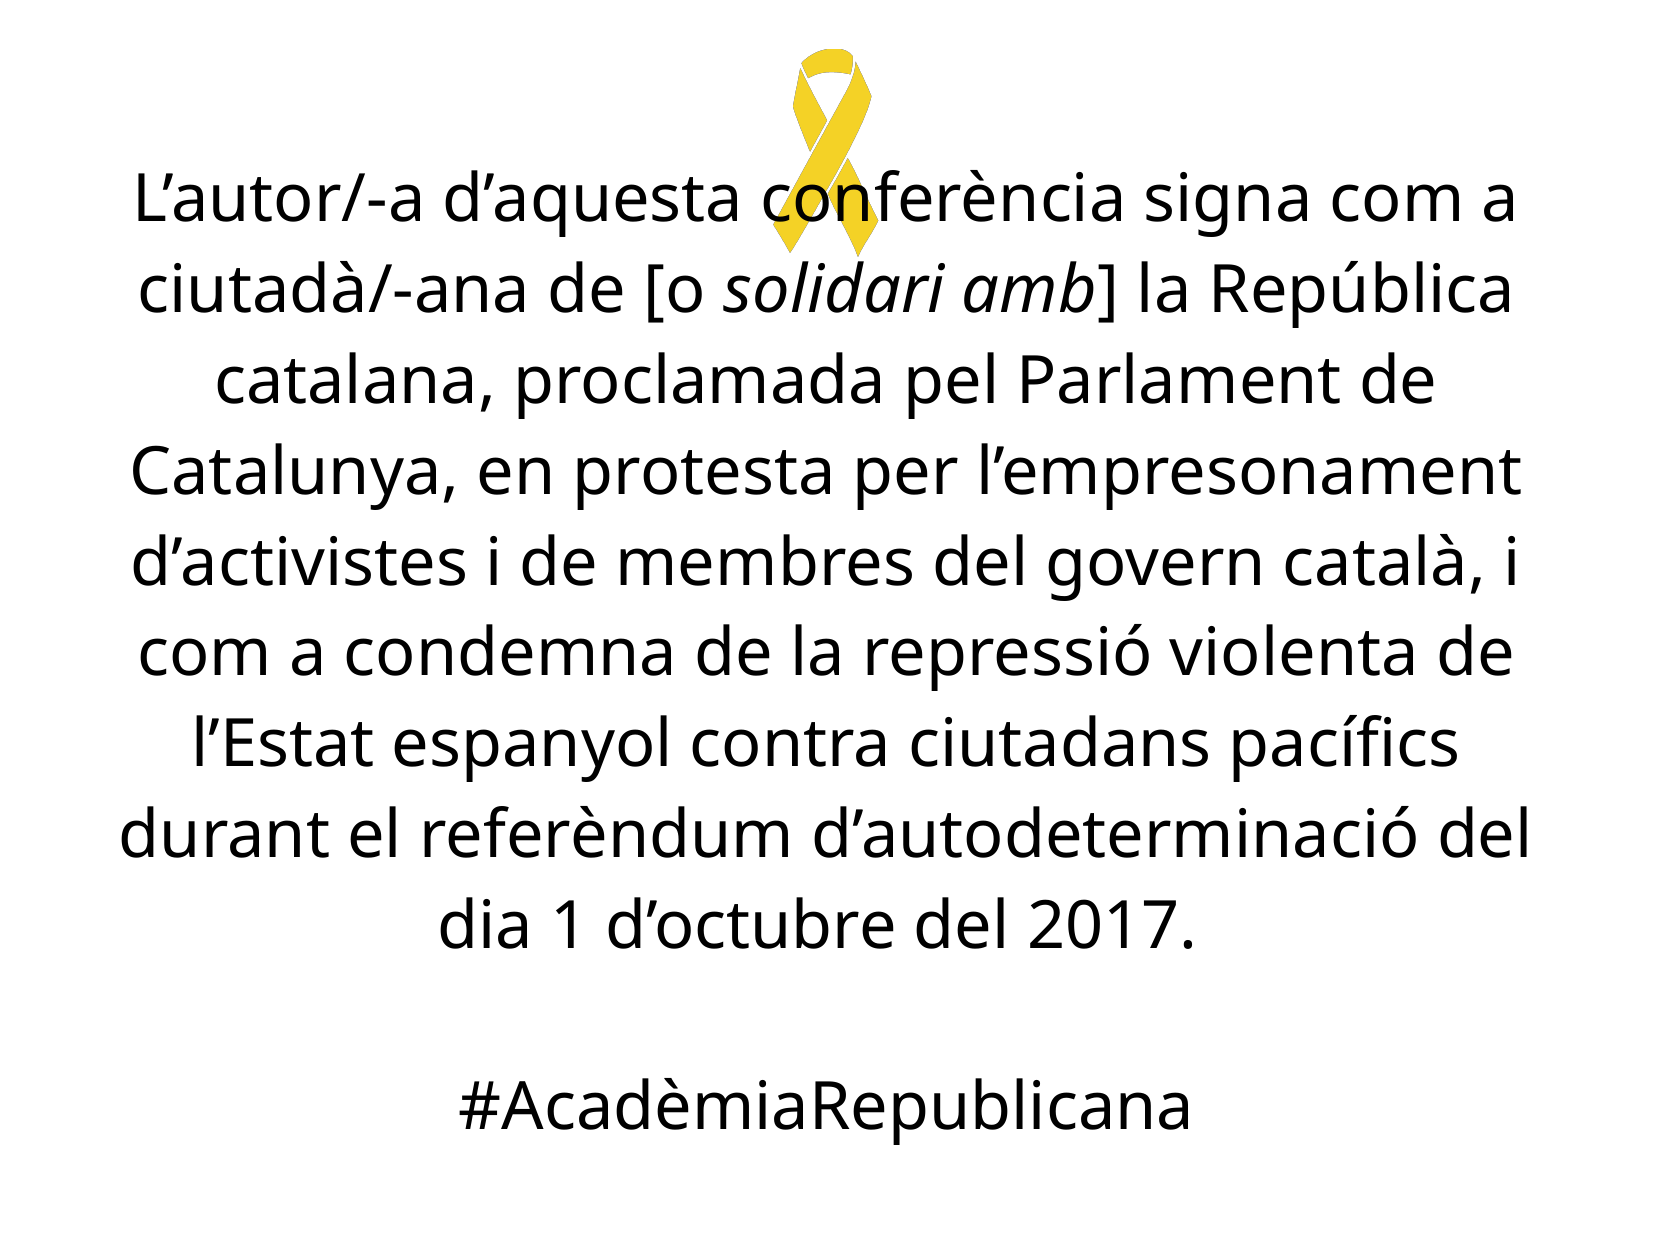

# L’autor/-a d’aquesta conferència signa com a ciutadà/-ana de [o solidari amb] la República catalana, proclamada pel Parlament de Catalunya, en protesta per l’empresonament d’activistes i de membres del govern català, i com a condemna de la repressió violenta de l’Estat espanyol contra ciutadans pacífics durant el referèndum d’autodeterminació del dia 1 d’octubre del 2017.
#AcadèmiaRepublicana